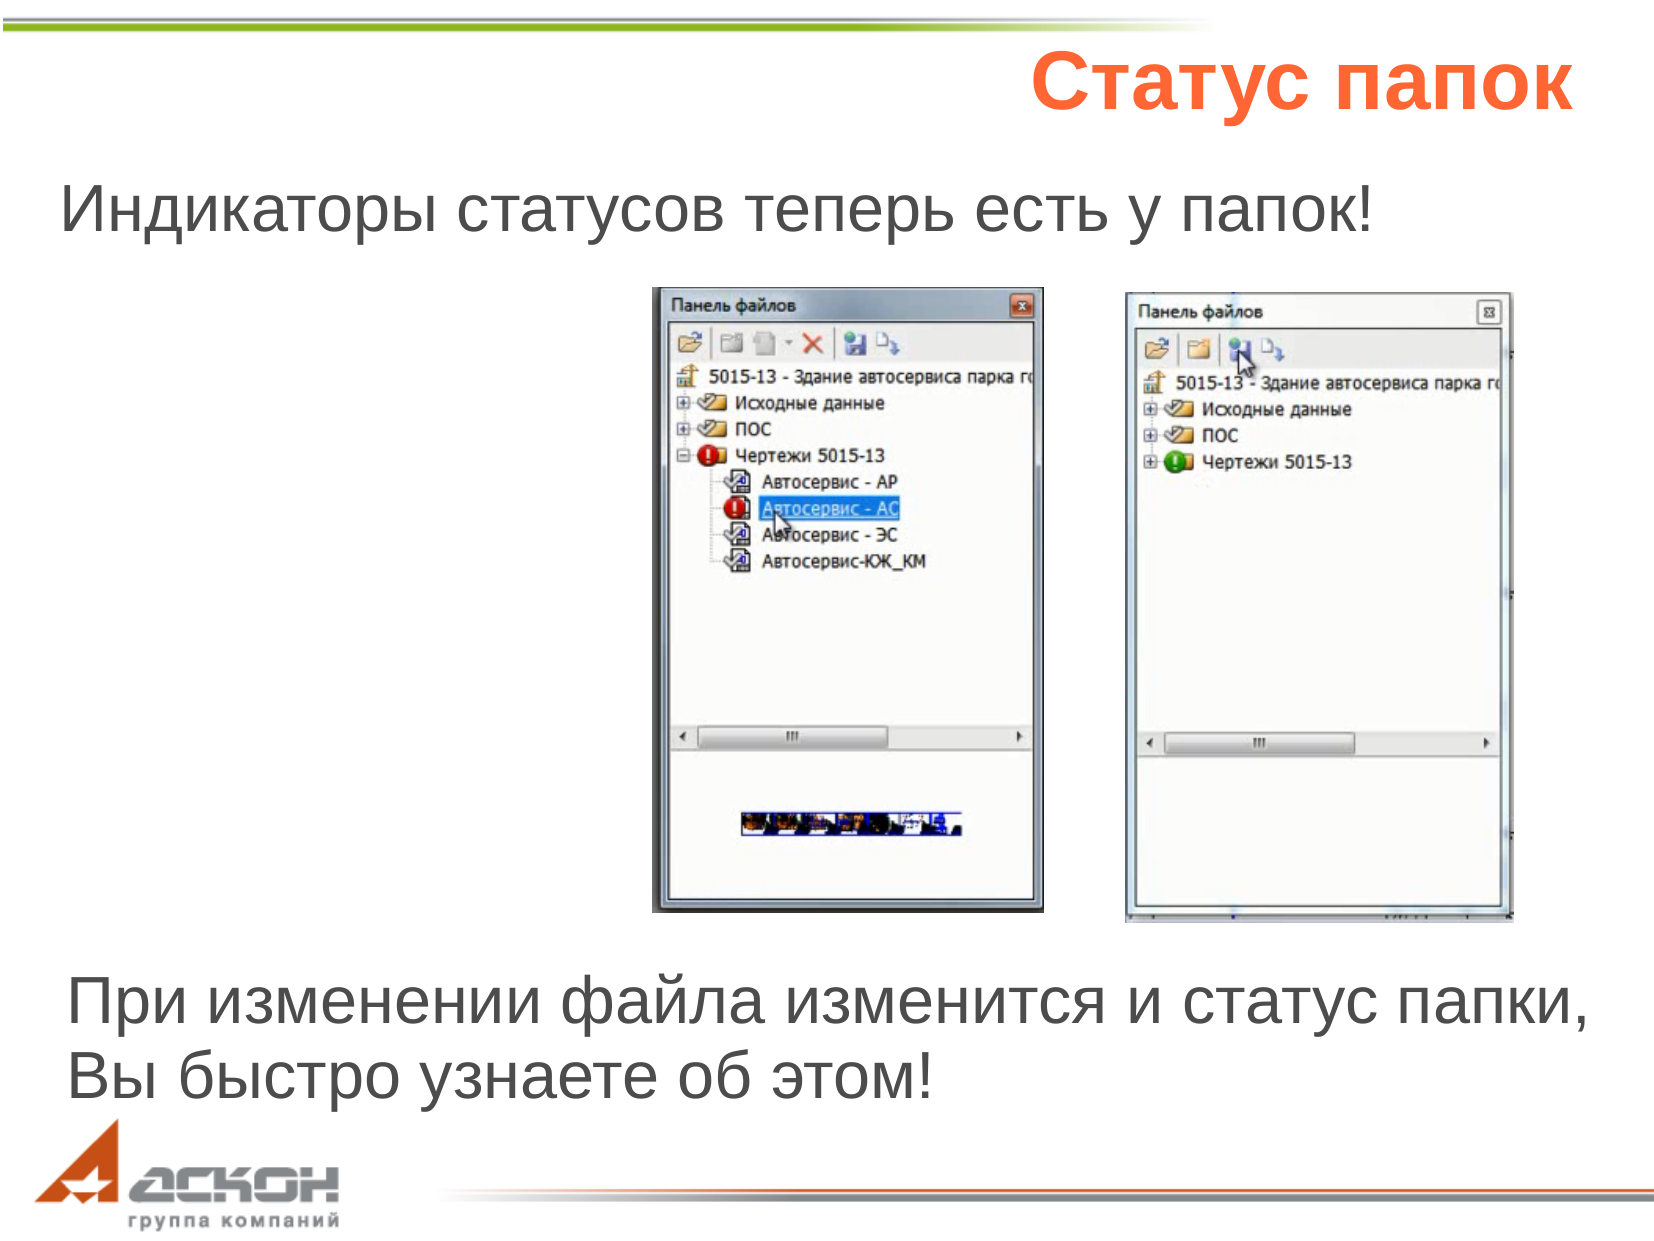

# Статус папок
Индикаторы статусов теперь есть у папок!
При изменении файла изменится и статус папки, Вы быстро узнаете об этом!